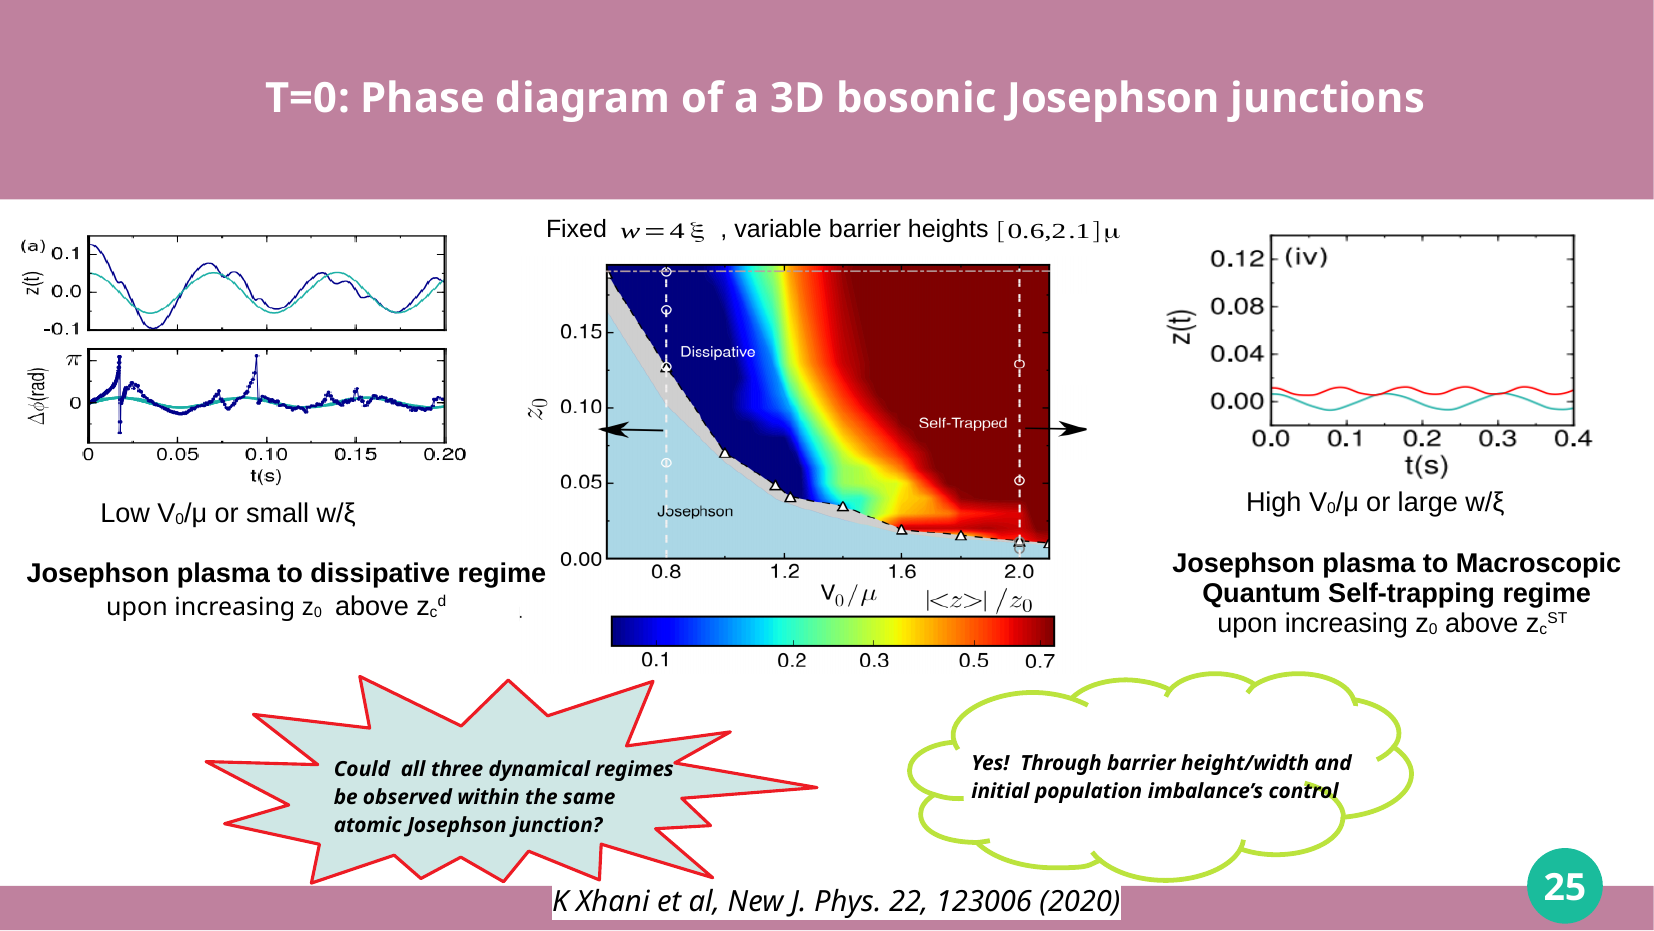

# T=0: Phase diagram of a 3D bosonic Josephson junctions
, variable barrier heights
Fixed
	High V0/μ or large w/ξ
Josephson plasma to Macroscopic
 Quantum Self-trapping regime
 upon increasing z0 above zcST
	Low V0/μ or small w/ξ
Josephson plasma to dissipative regime
	 upon increasing z0 above zcd
Yes! Through barrier height/width and
initial population imbalance’s control
Could all three dynamical regimes
be observed within the same
atomic Josephson junction?
K Xhani et al, New J. Phys. 22, 123006 (2020)